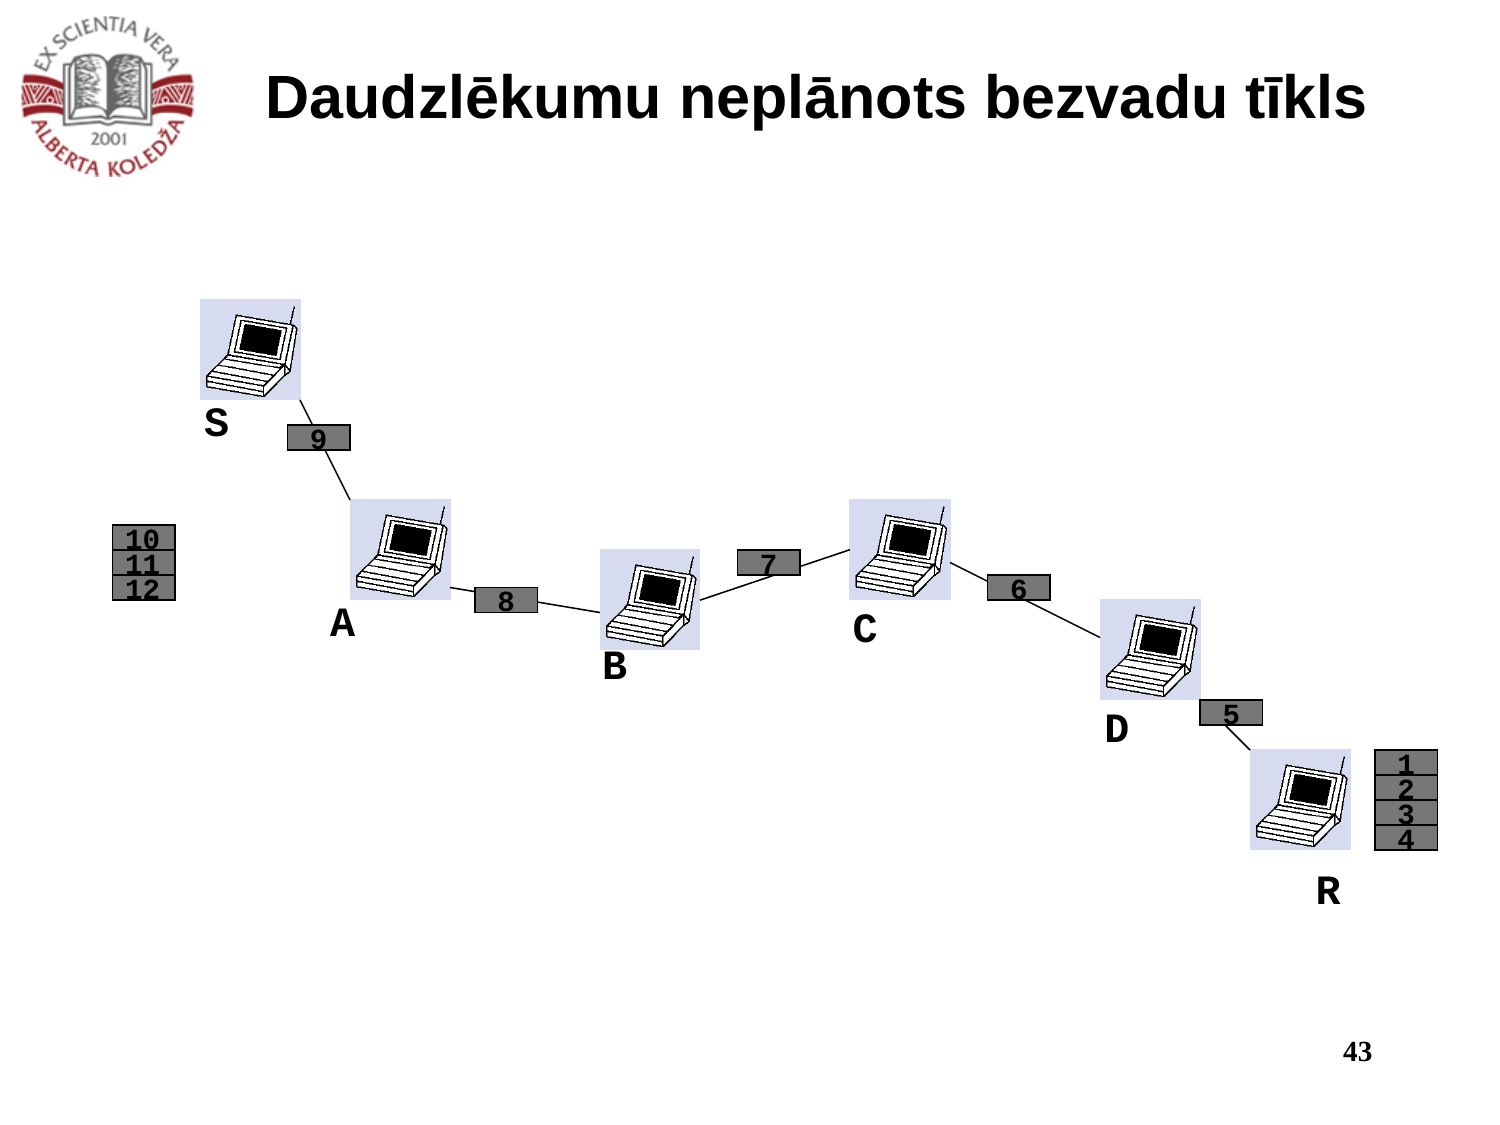

# Daudzlēkumu neplānots bezvadu tīkls
S
9
10
11
7
12
6
A
8
C
B
D
5
1
2
3
4
R